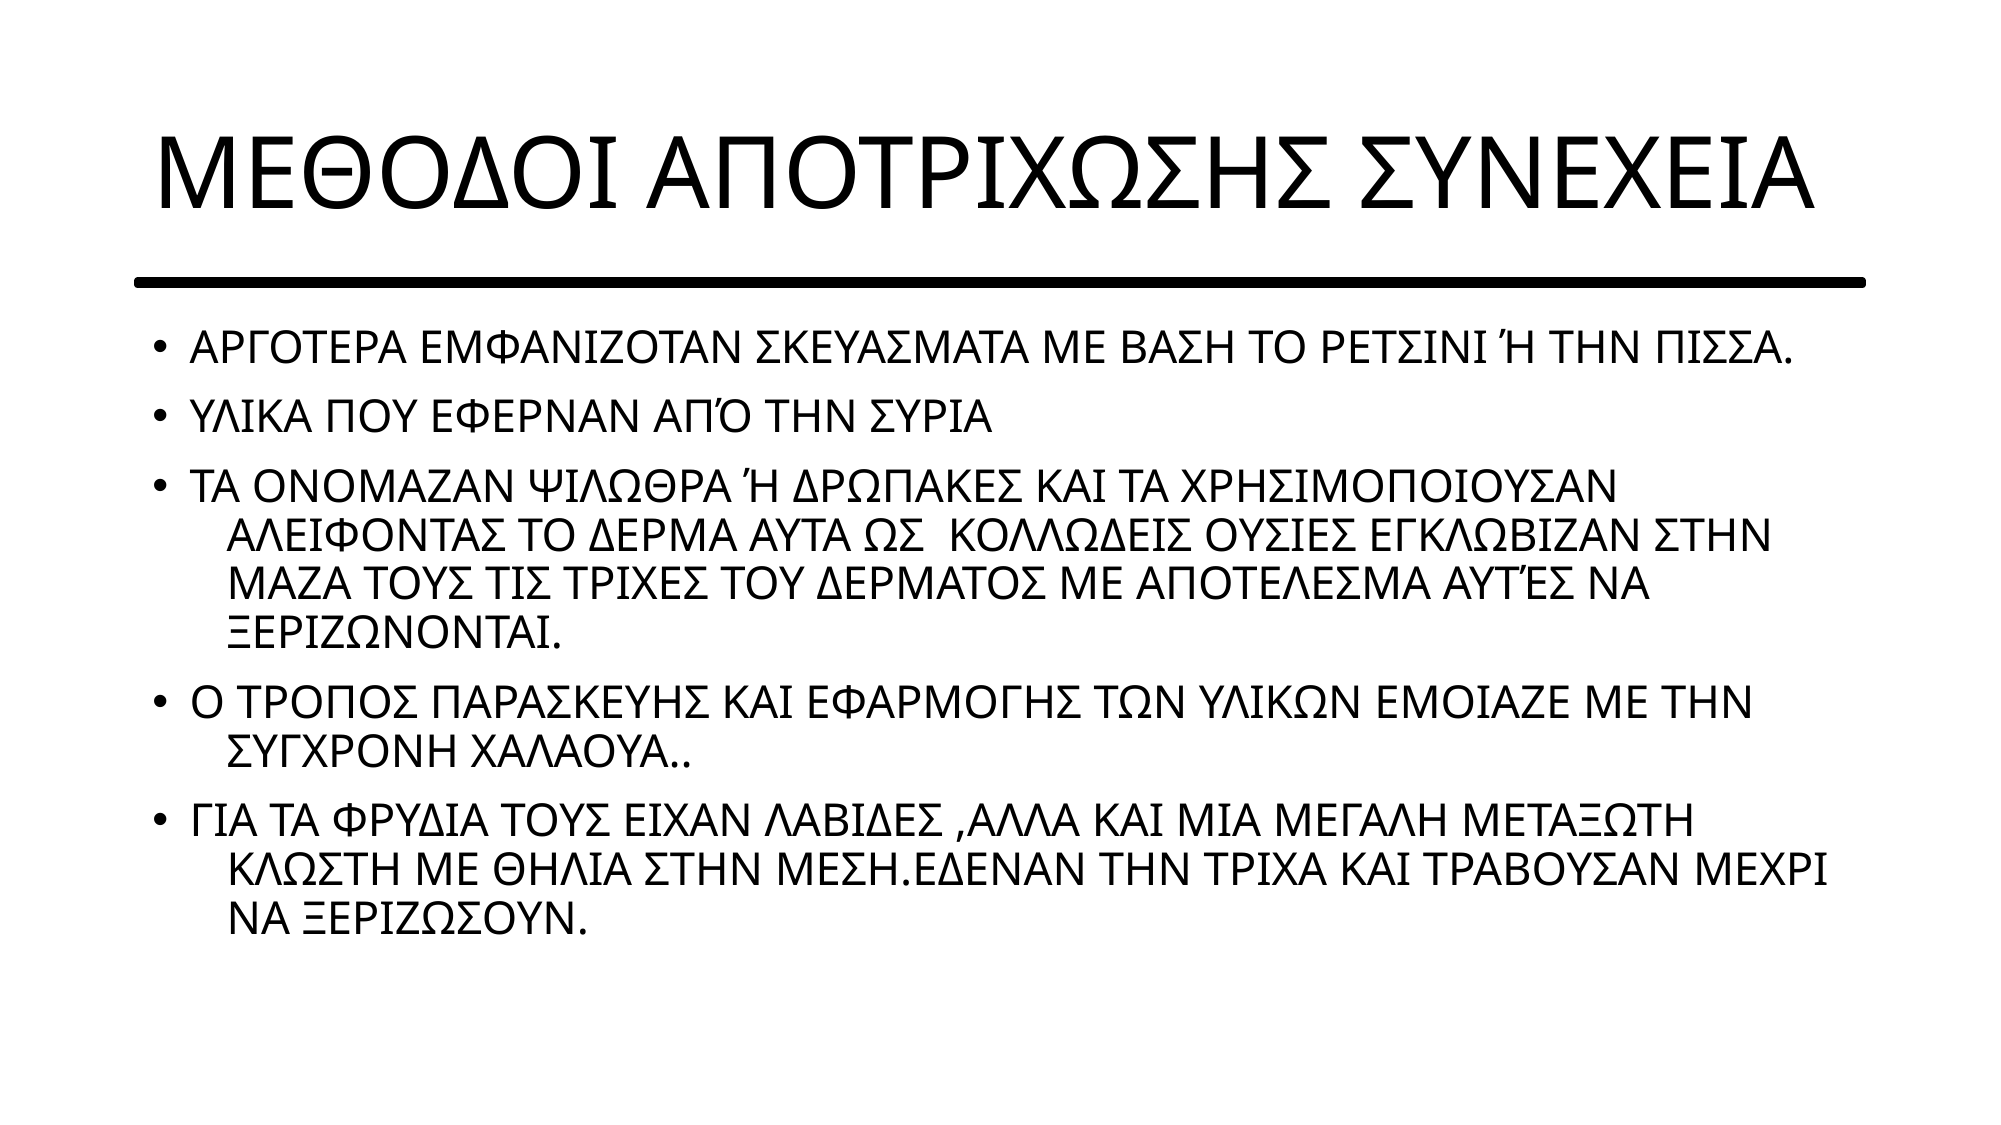

# ΜΕΘΟΔΟΙ ΑΠΟΤΡΙΧΩΣΗΣ ΣΥΝΕΧΕΙΑ
ΑΡΓΟΤΕΡΑ ΕΜΦΑΝΙΖΟΤΑΝ ΣΚΕΥΑΣΜΑΤΑ ΜΕ ΒΑΣΗ ΤΟ ΡΕΤΣΙΝΙ Ή ΤΗΝ ΠΙΣΣΑ.
ΥΛΙΚΑ ΠΟΥ ΕΦΕΡΝΑΝ ΑΠΌ ΤΗΝ ΣΥΡΙΑ
ΤΑ ΟΝΟΜΑΖΑΝ ΨΙΛΩΘΡΑ Ή ΔΡΩΠΑΚΕΣ ΚΑΙ ΤΑ ΧΡΗΣΙΜΟΠΟΙΟΥΣΑΝ ΑΛΕΙΦΟΝΤΑΣ ΤΟ ΔΕΡΜΑ ΑΥΤΑ ΩΣ ΚΟΛΛΩΔΕΙΣ ΟΥΣΙΕΣ ΕΓΚΛΩΒΙΖΑΝ ΣΤΗΝ ΜΑΖΑ ΤΟΥΣ ΤΙΣ ΤΡΙΧΕΣ ΤΟΥ ΔΕΡΜΑΤΟΣ ΜΕ ΑΠΟΤΕΛΕΣΜΑ ΑΥΤΈΣ ΝΑ ΞΕΡΙΖΩΝΟΝΤΑΙ.
Ο ΤΡΟΠΟΣ ΠΑΡΑΣΚΕΥΗΣ ΚΑΙ ΕΦΑΡΜΟΓΗΣ ΤΩΝ ΥΛΙΚΩΝ ΕΜΟΙΑΖΕ ΜΕ ΤΗΝ ΣΥΓΧΡΟΝΗ ΧΑΛΑΟΥΑ..
ΓΙΑ ΤΑ ΦΡΥΔΙΑ ΤΟΥΣ ΕΙΧΑΝ ΛΑΒΙΔΕΣ ,ΑΛΛΑ ΚΑΙ ΜΙΑ ΜΕΓΑΛΗ ΜΕΤΑΞΩΤΗ ΚΛΩΣΤΗ ΜΕ ΘΗΛΙΑ ΣΤΗΝ ΜΕΣΗ.ΕΔΕΝΑΝ ΤΗΝ ΤΡΙΧΑ ΚΑΙ ΤΡΑΒΟΥΣΑΝ ΜΕΧΡΙ ΝΑ ΞΕΡΙΖΩΣΟΥΝ.